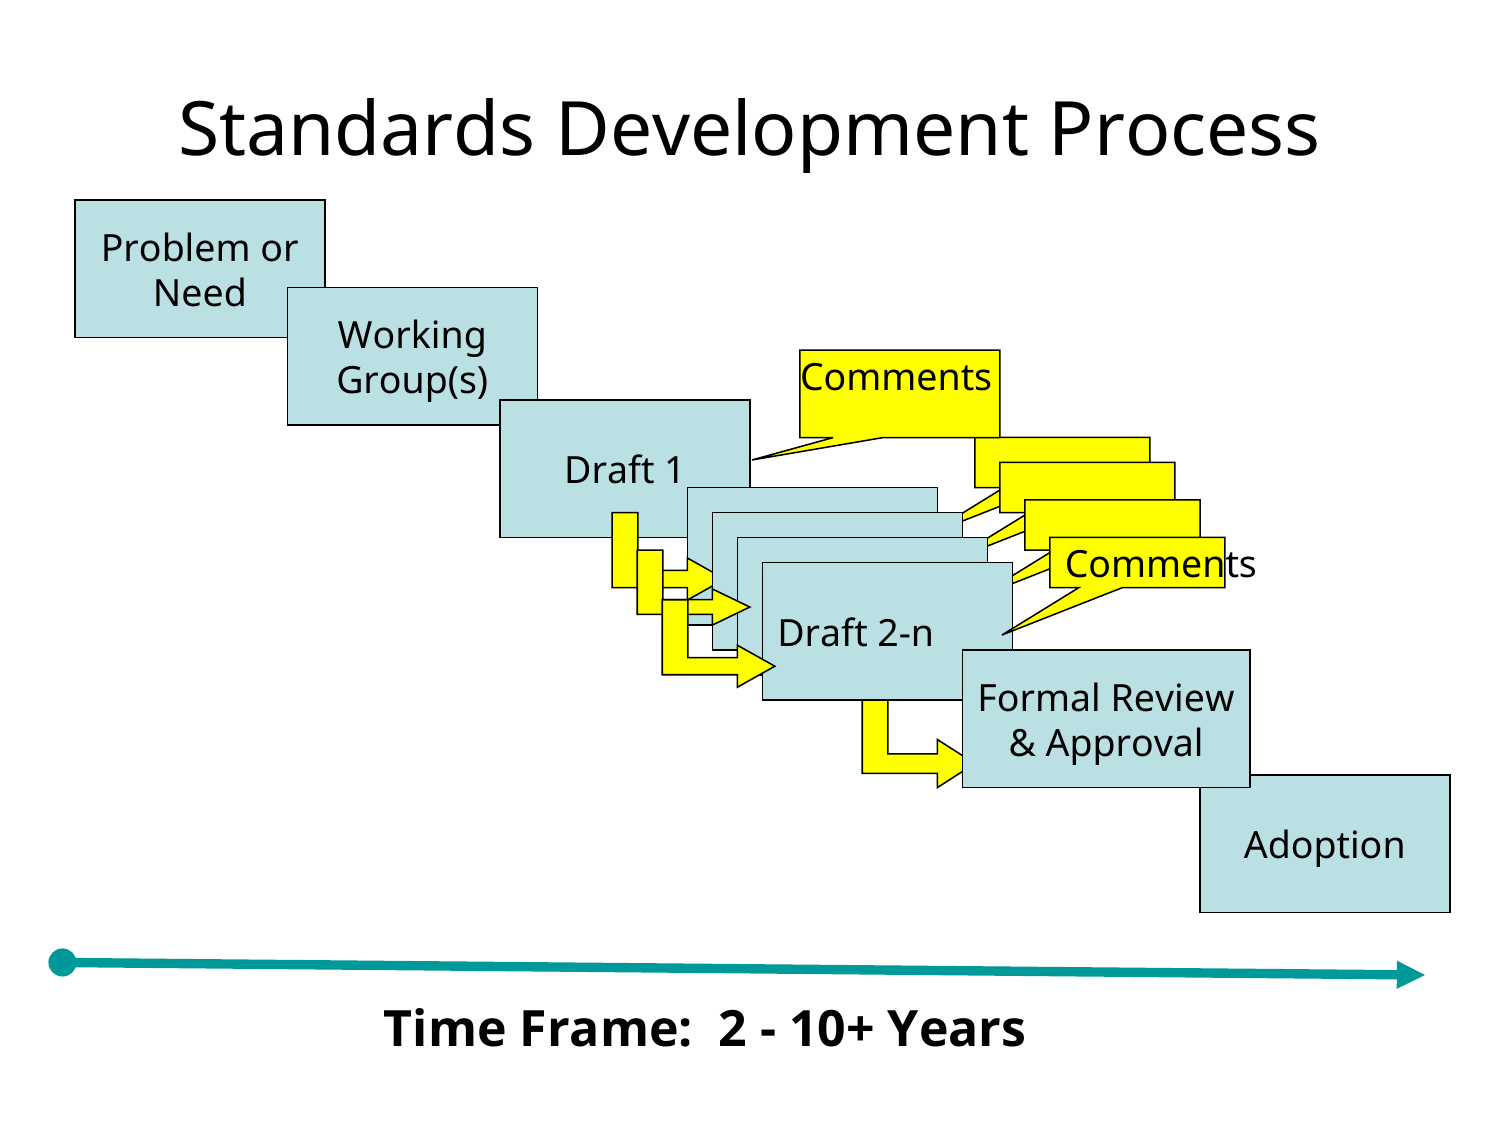

# Standards Development Process
Problem or
Need
Working
Group(s)
Comments
Draft 1
Draft 2-n
Draft 2-n
Draft 2-n
Comments
Draft 2-n
Formal Review
& Approval
Adoption
Time Frame: 2 - 10+ Years